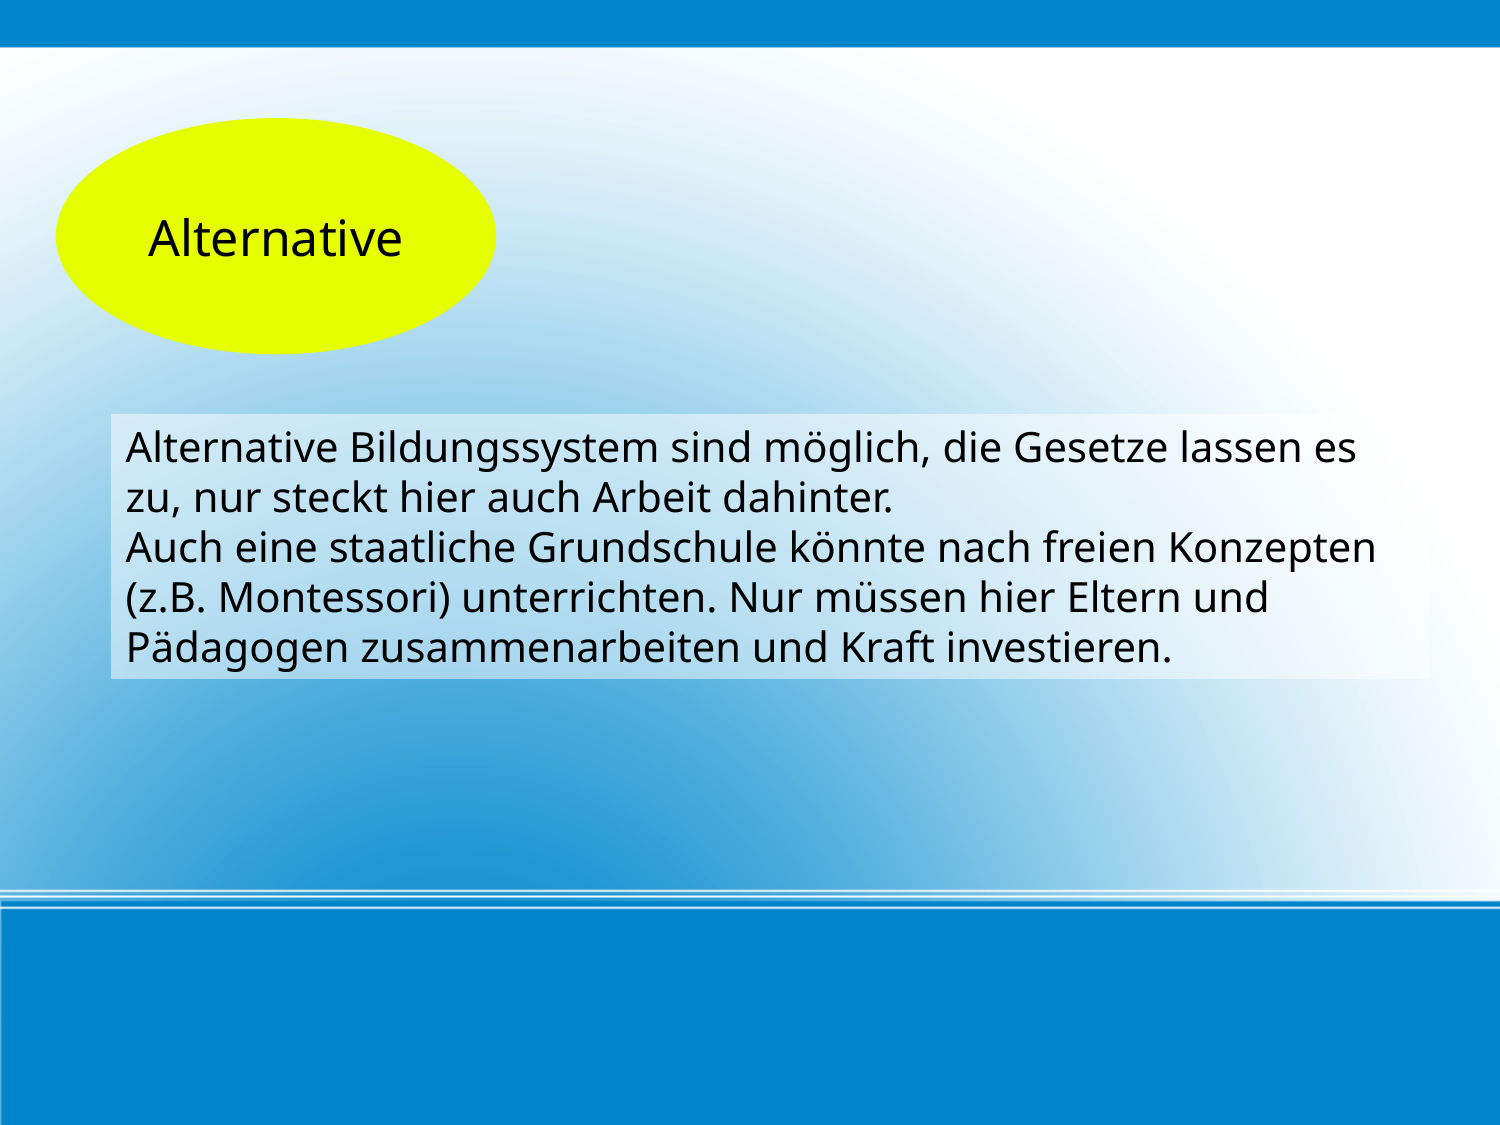

Alternative
Alternative Bildungssystem sind möglich, die Gesetze lassen es zu, nur steckt hier auch Arbeit dahinter.
Auch eine staatliche Grundschule könnte nach freien Konzepten (z.B. Montessori) unterrichten. Nur müssen hier Eltern und Pädagogen zusammenarbeiten und Kraft investieren.